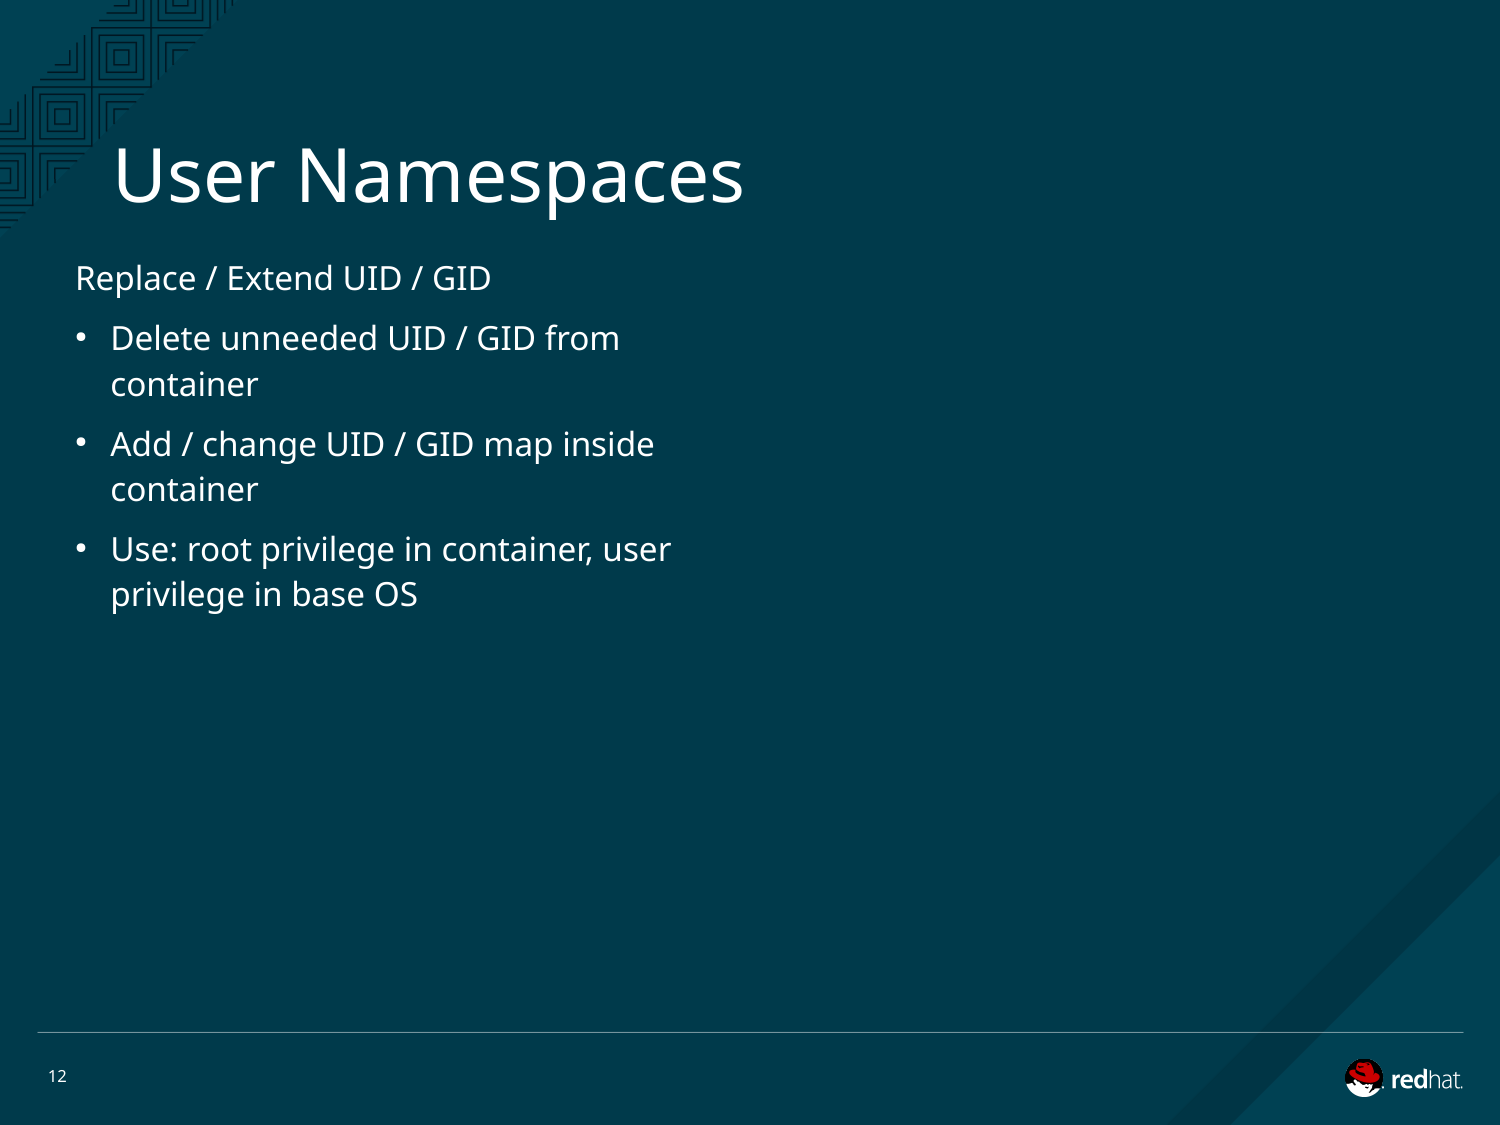

# User Namespaces
Replace / Extend UID / GID
Delete unneeded UID / GID from container
Add / change UID / GID map inside container
Use: root privilege in container, user privilege in base OS
12